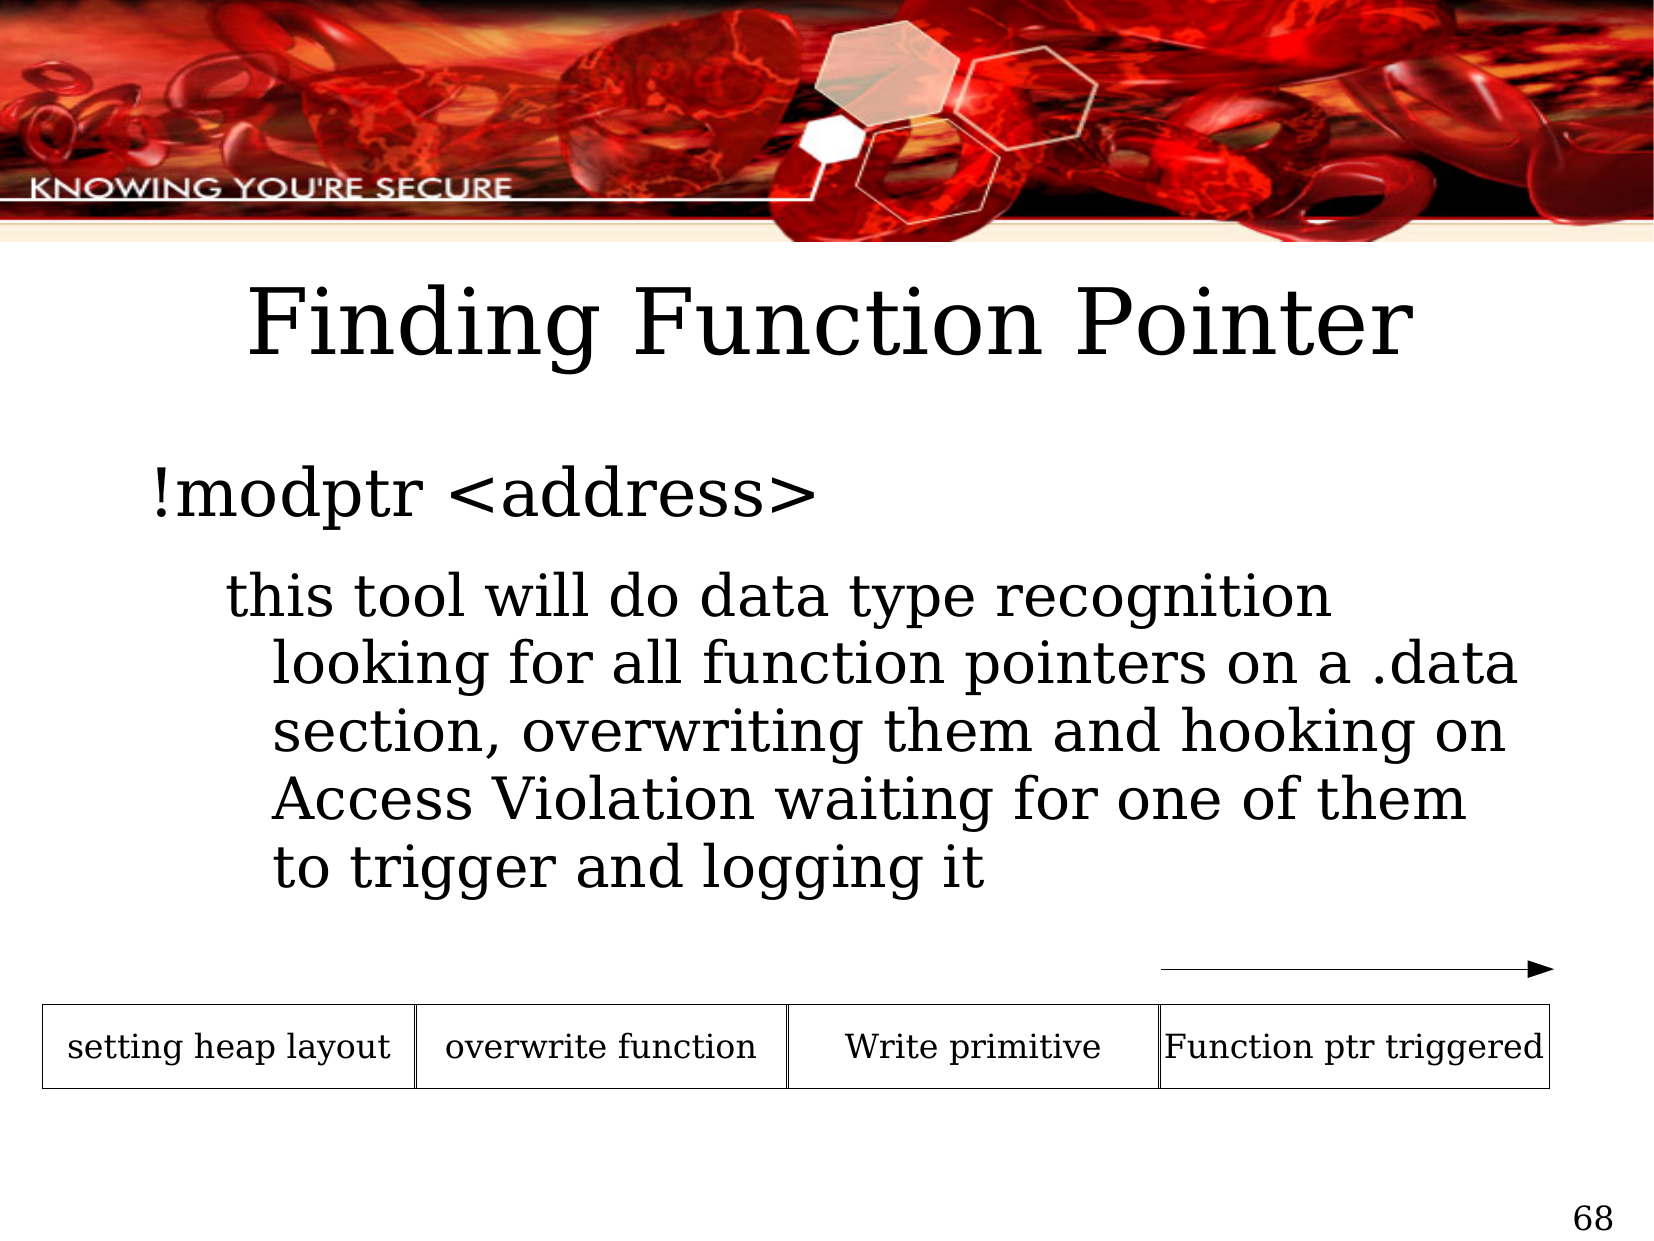

# Finding Function Pointer
!modptr <address>
this tool will do data type recognition looking for all function pointers on a .data section, overwriting them and hooking on Access Violation waiting for one of them to trigger and logging it
setting heap layout
overwrite function
Write primitive
Function ptr triggered